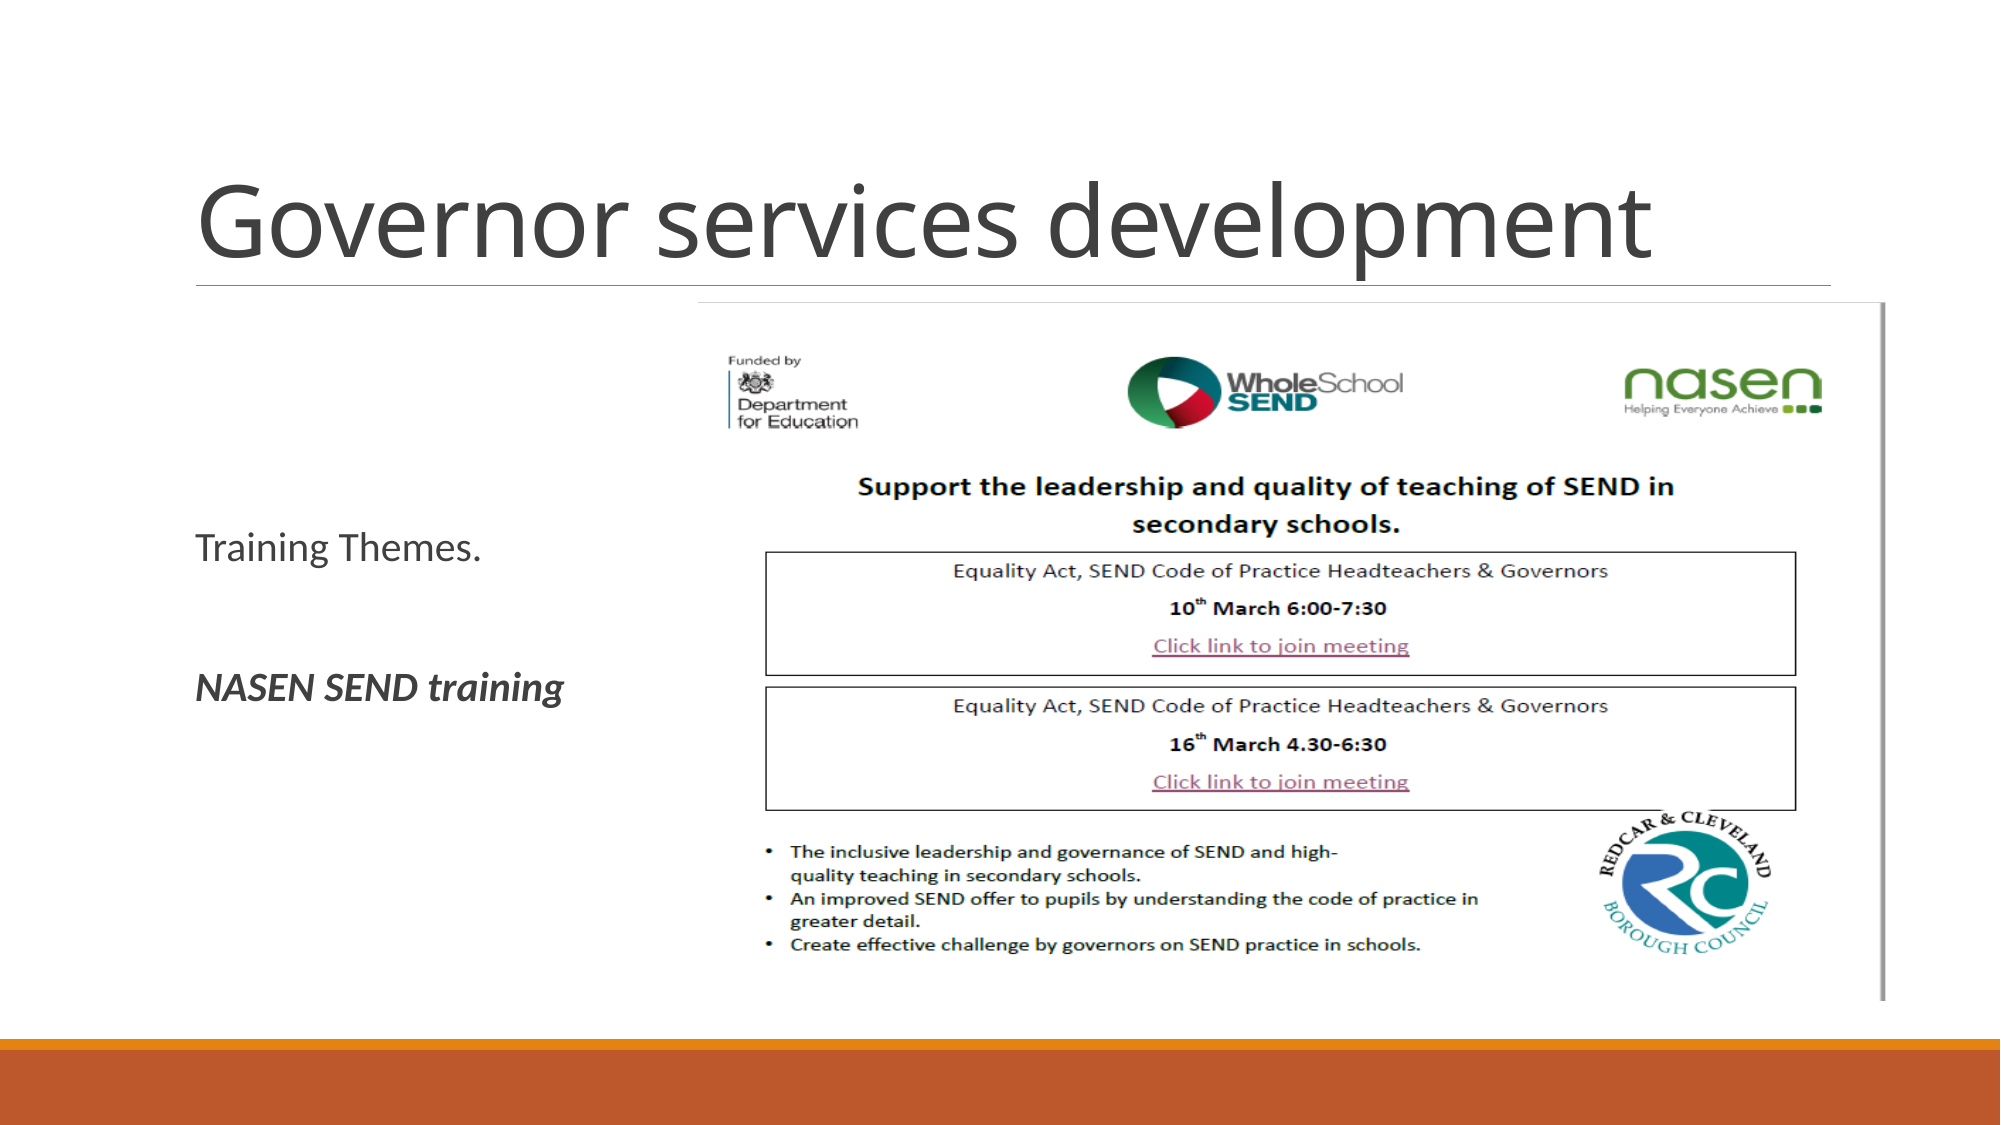

# Governor services development
Training Themes.
NASEN SEND training